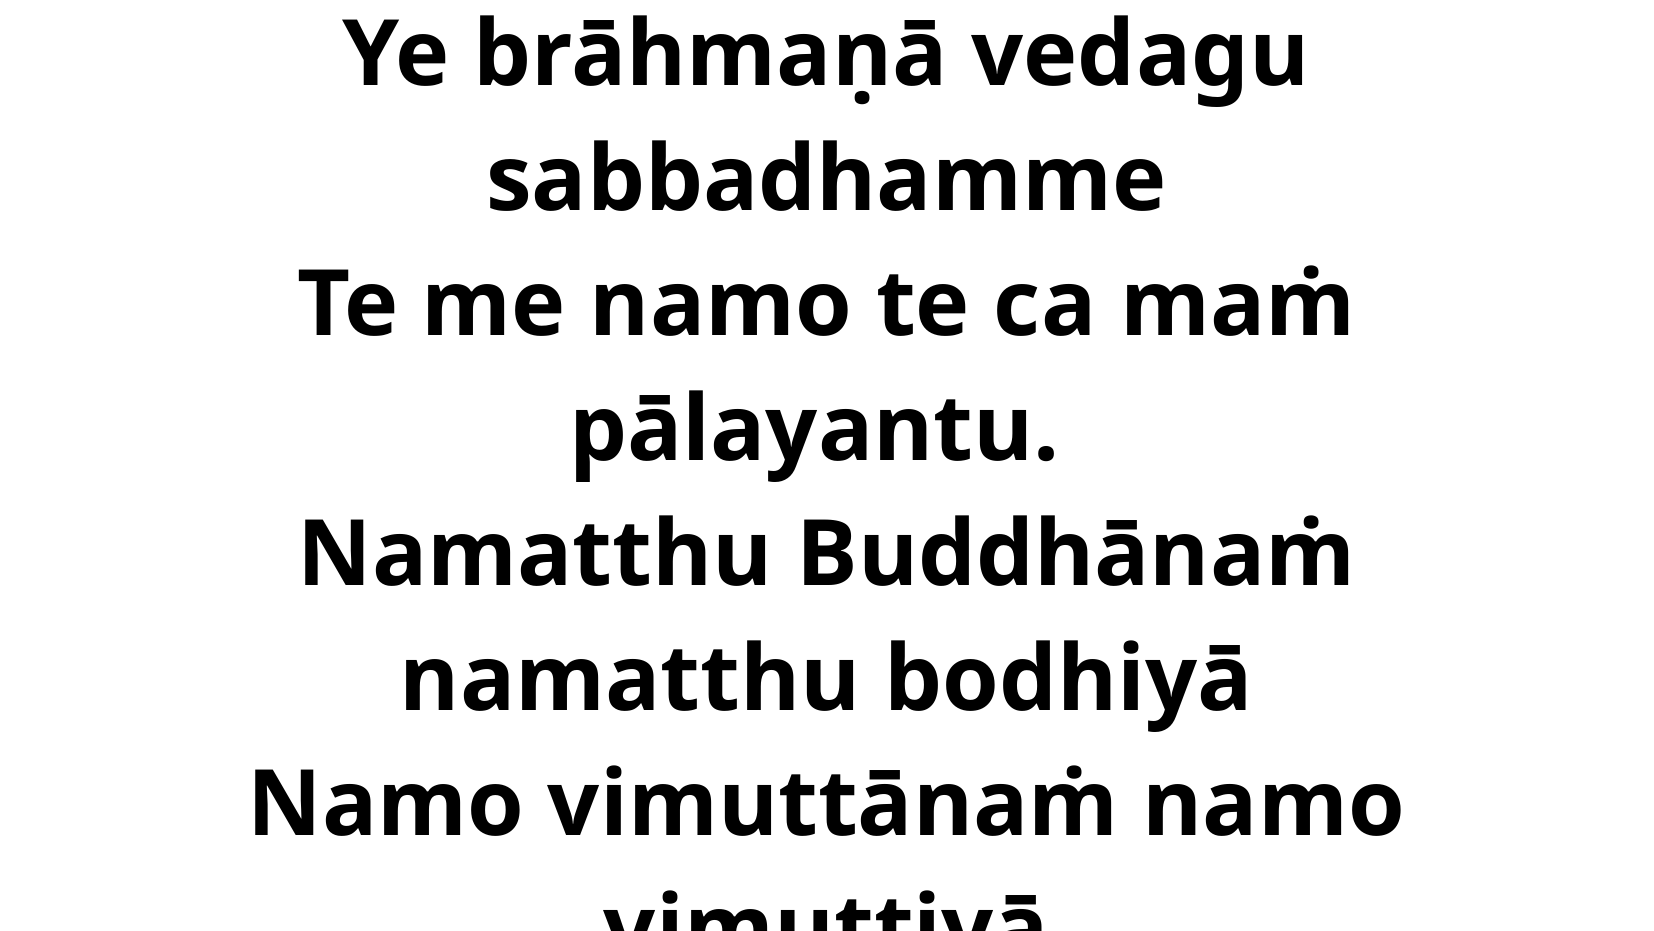

# Ye brāhmaṇā vedagu sabbadhamme
Te me namo te ca maṁ pālayantu.
Namatthu Buddhānaṁ
namatthu bodhiyā
Namo vimuttānaṁ namo vimuttiyā